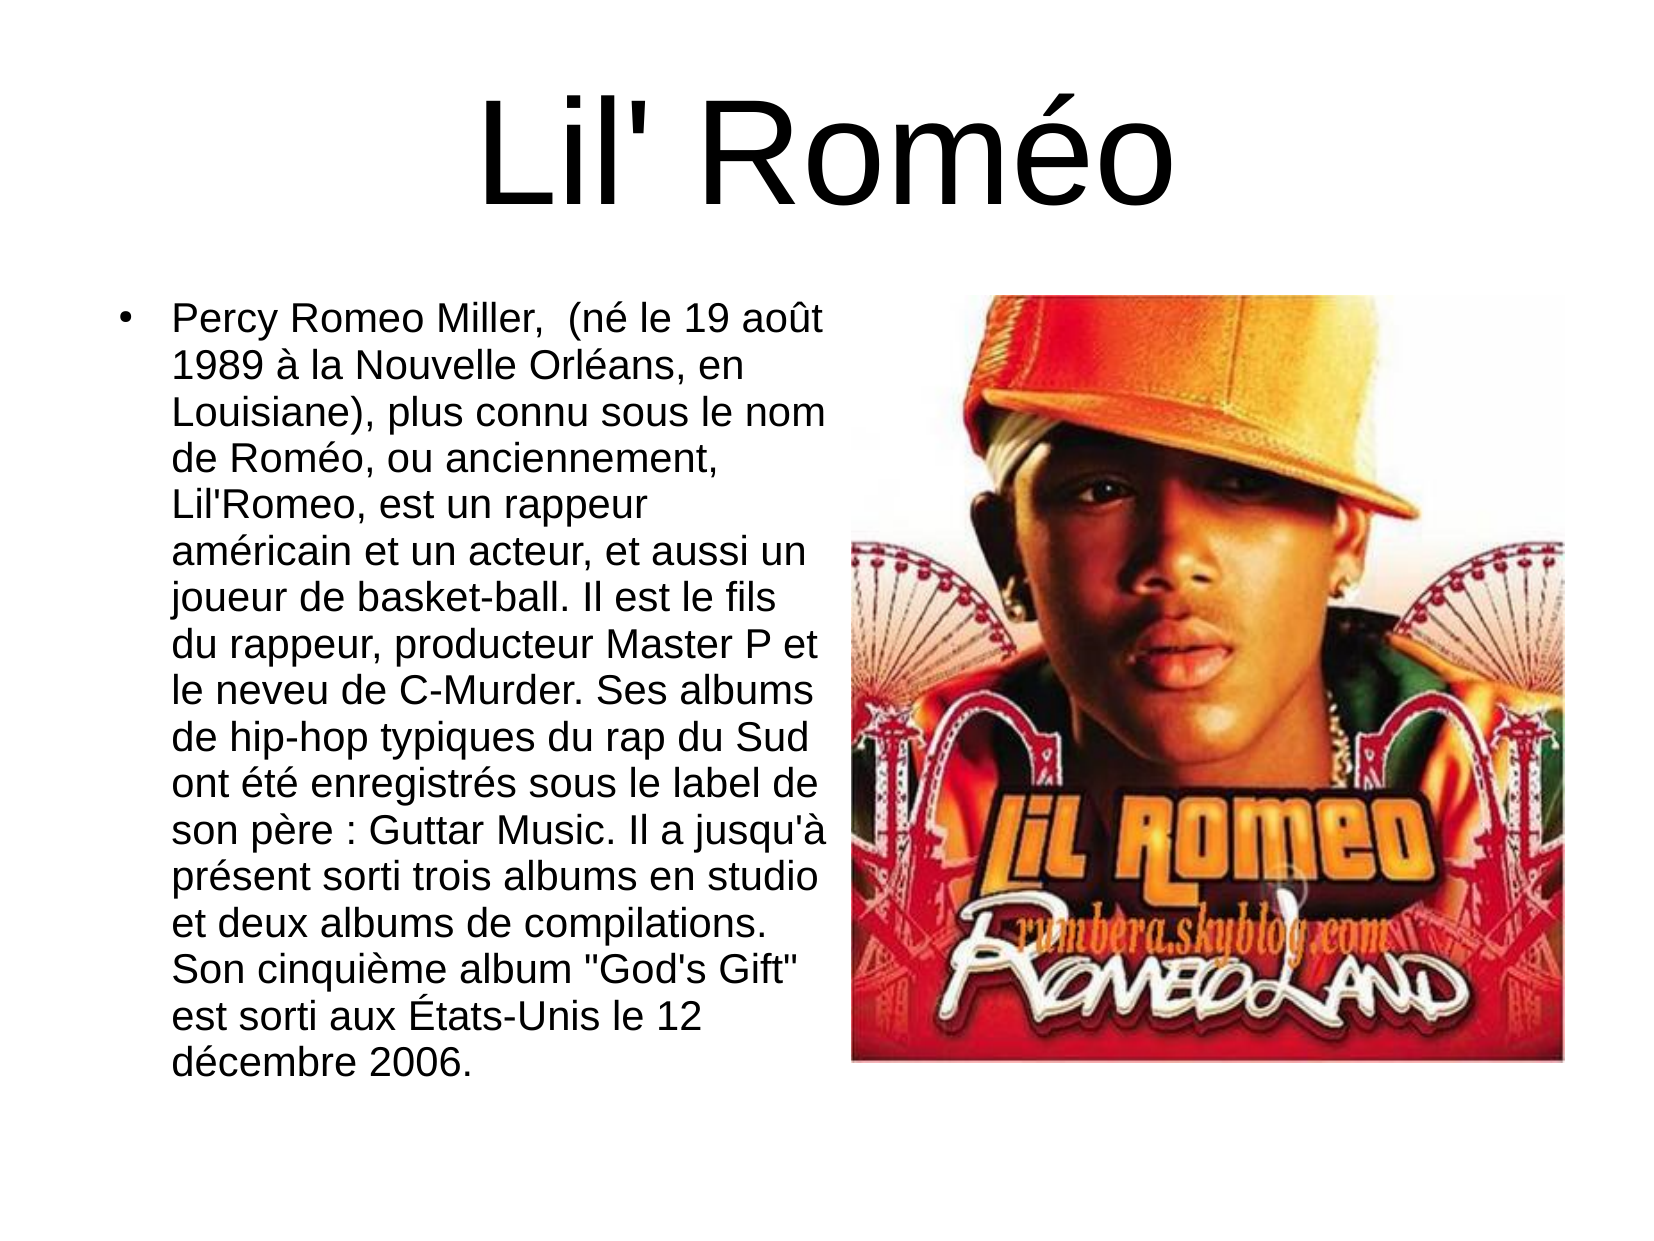

# Lil' Roméo
Percy Romeo Miller, (né le 19 août 1989 à la Nouvelle Orléans, en Louisiane), plus connu sous le nom de Roméo, ou anciennement, Lil'Romeo, est un rappeur américain et un acteur, et aussi un joueur de basket-ball. Il est le fils du rappeur, producteur Master P et le neveu de C-Murder. Ses albums de hip-hop typiques du rap du Sud ont été enregistrés sous le label de son père : Guttar Music. Il a jusqu'à présent sorti trois albums en studio et deux albums de compilations. Son cinquième album "God's Gift" est sorti aux États-Unis le 12 décembre 2006.